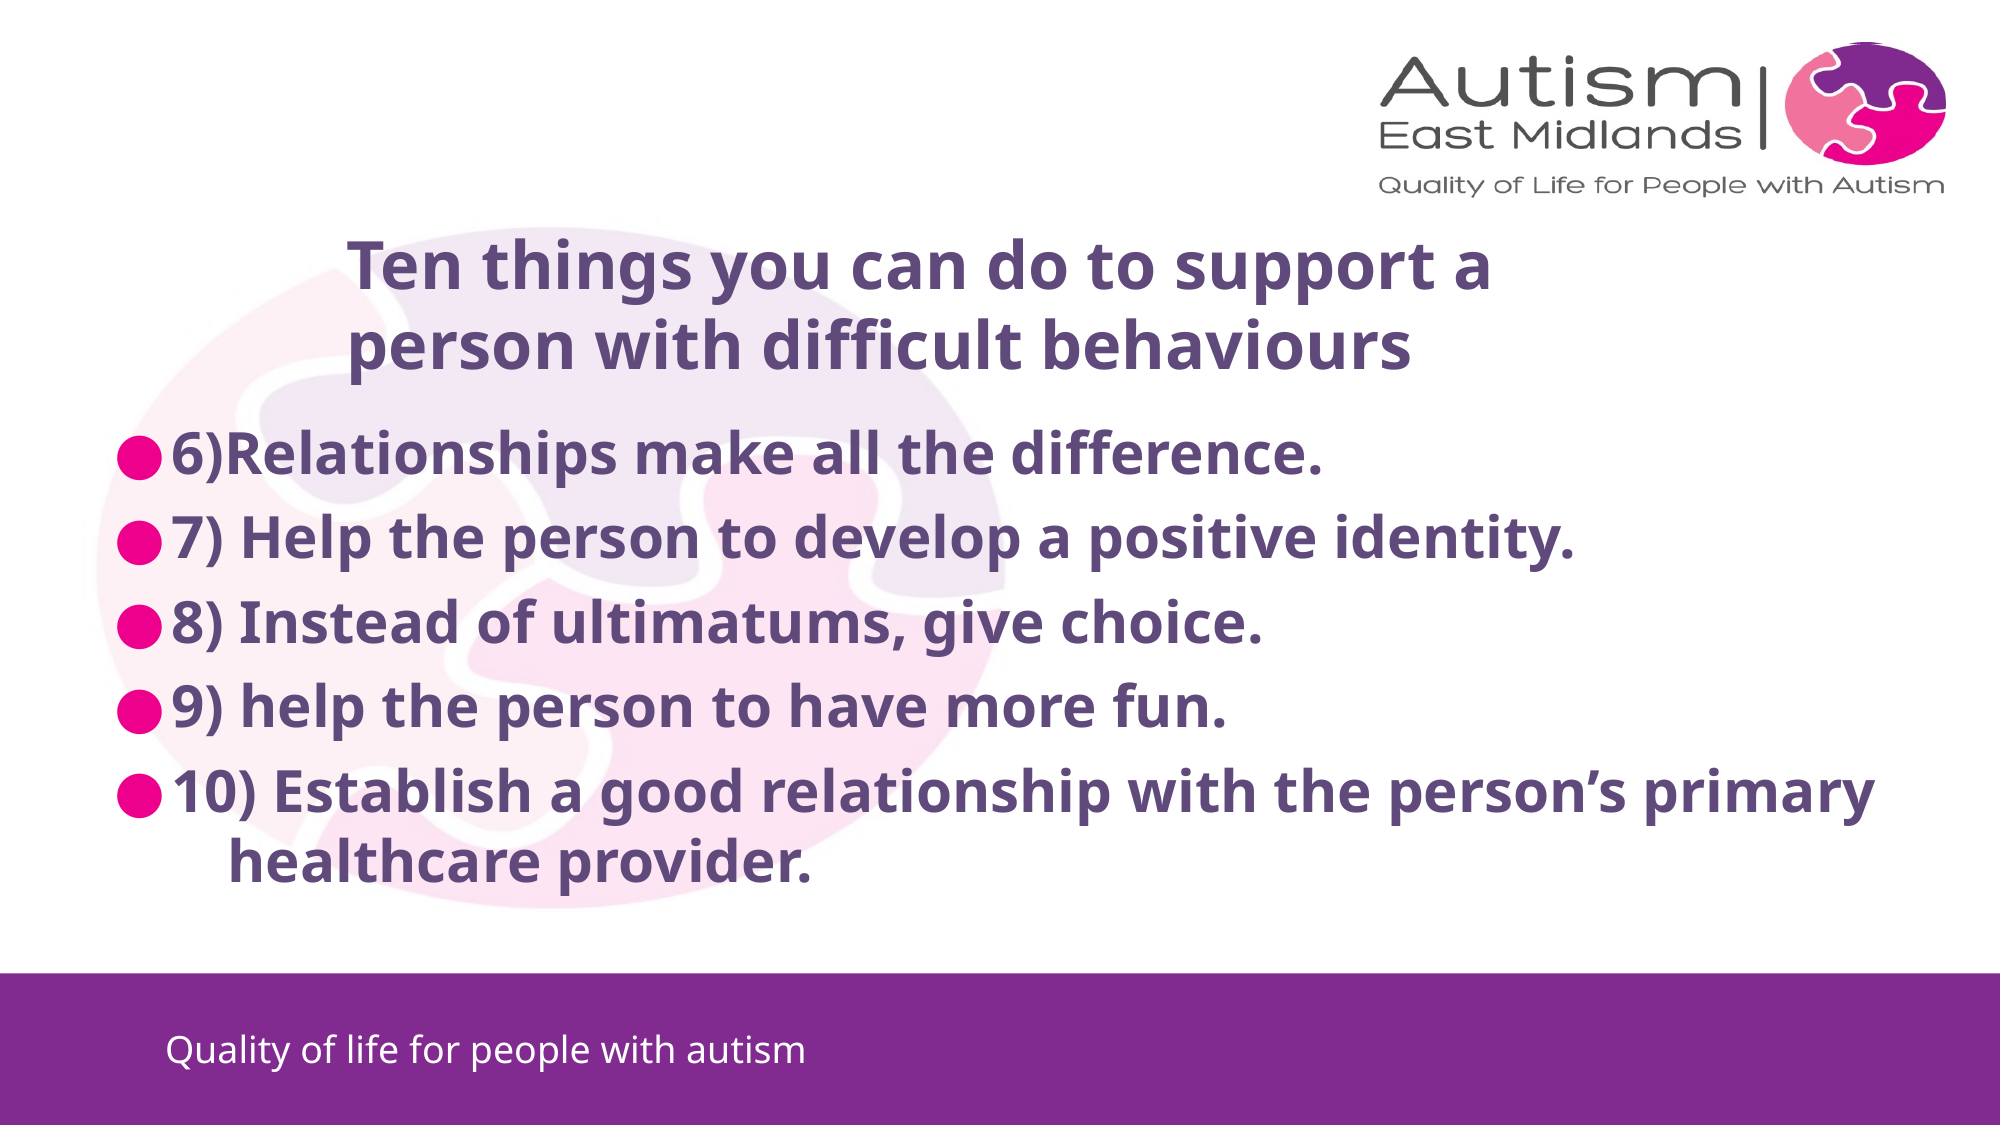

# Ten things you can do to support a person with difficult behaviours
6)Relationships make all the difference.
7) Help the person to develop a positive identity.
8) Instead of ultimatums, give choice.
9) help the person to have more fun.
10) Establish a good relationship with the person’s primary healthcare provider.